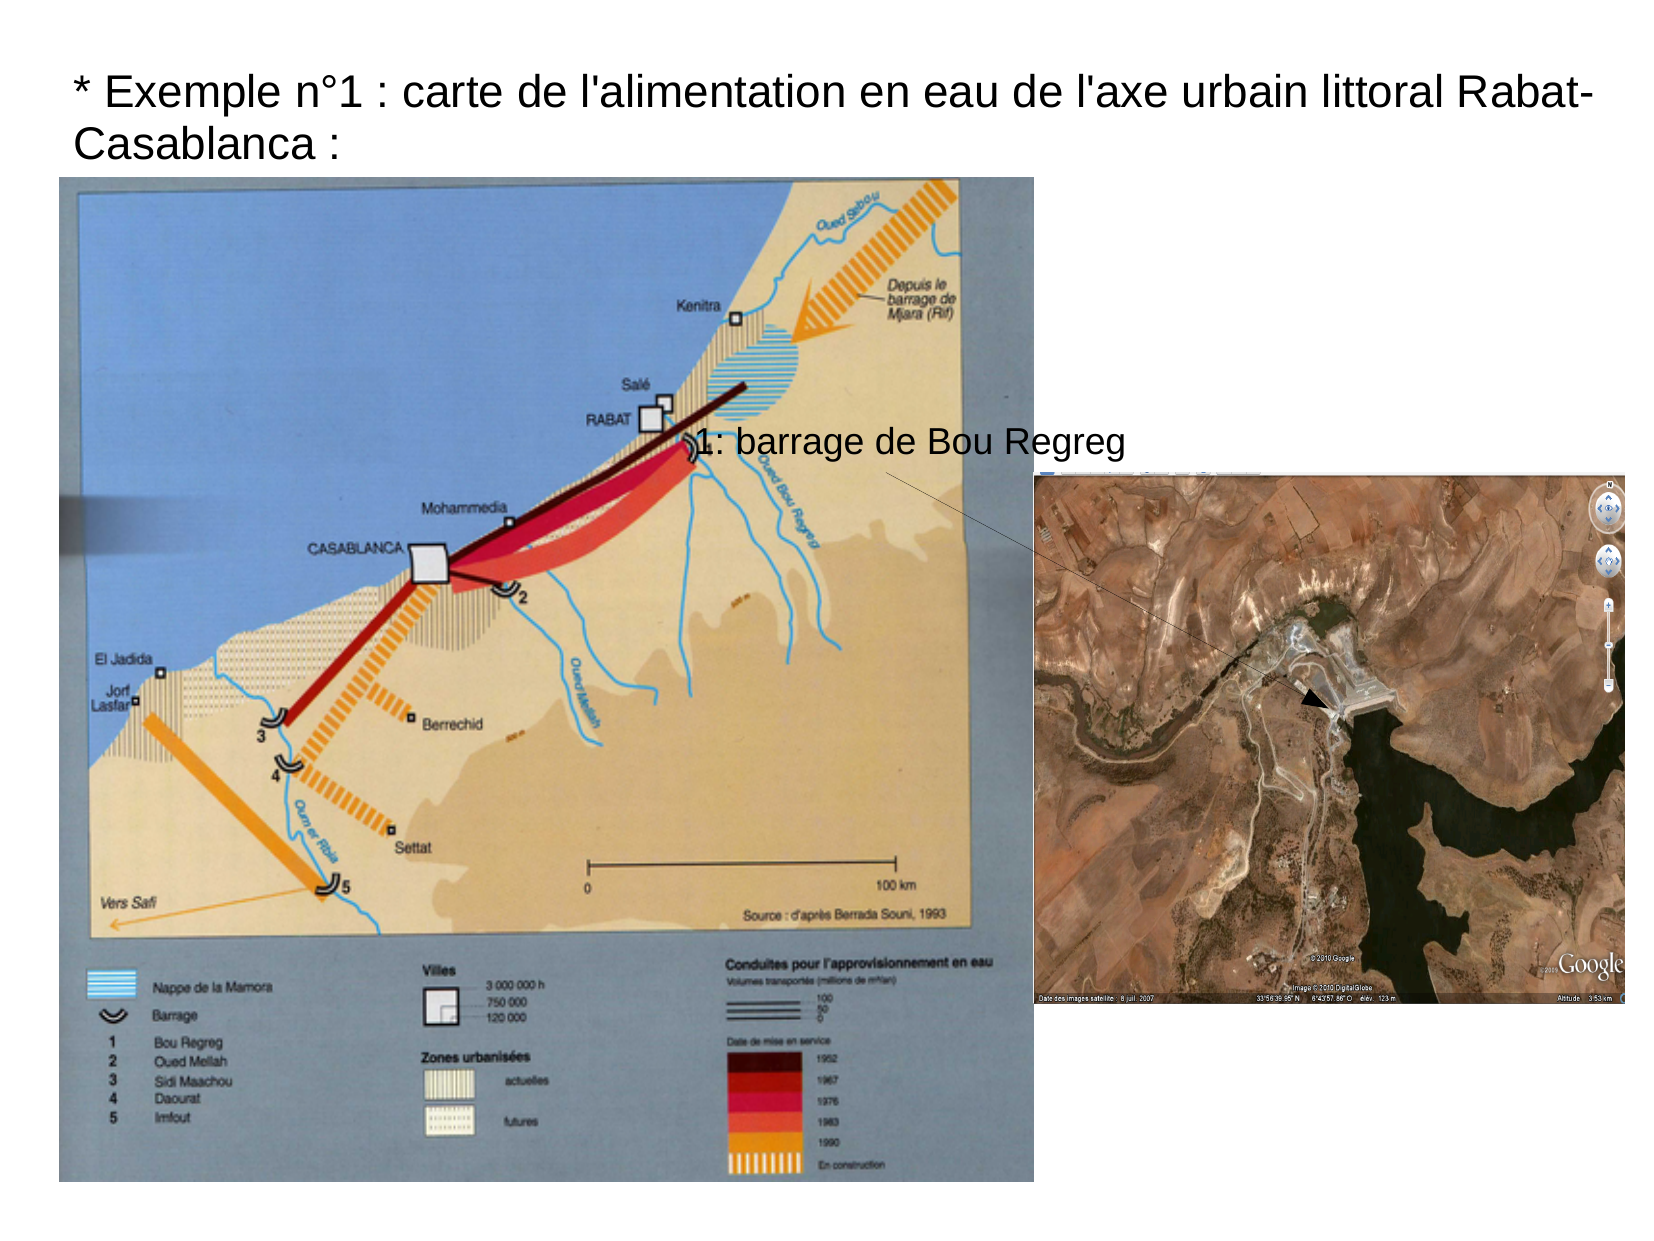

* Exemple n°1 : carte de l'alimentation en eau de l'axe urbain littoral Rabat-Casablanca :
1: barrage de Bou Regreg